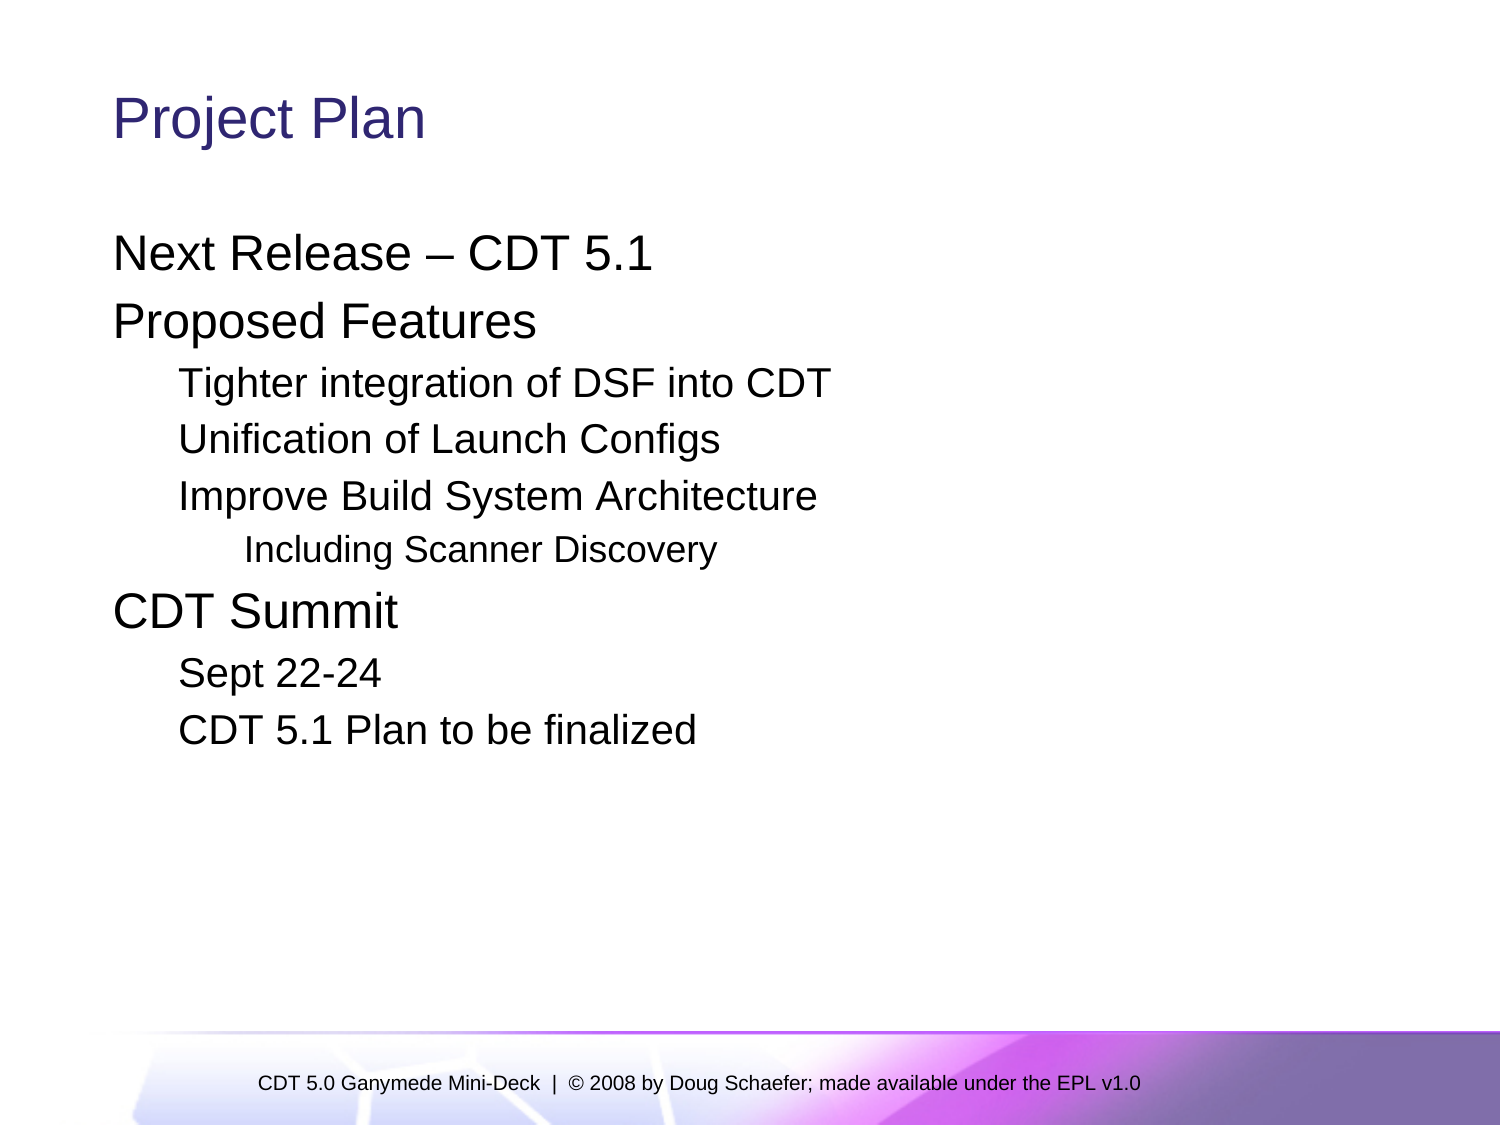

# Project Plan
Next Release – CDT 5.1
Proposed Features
Tighter integration of DSF into CDT
Unification of Launch Configs
Improve Build System Architecture
Including Scanner Discovery
CDT Summit
Sept 22-24
CDT 5.1 Plan to be finalized